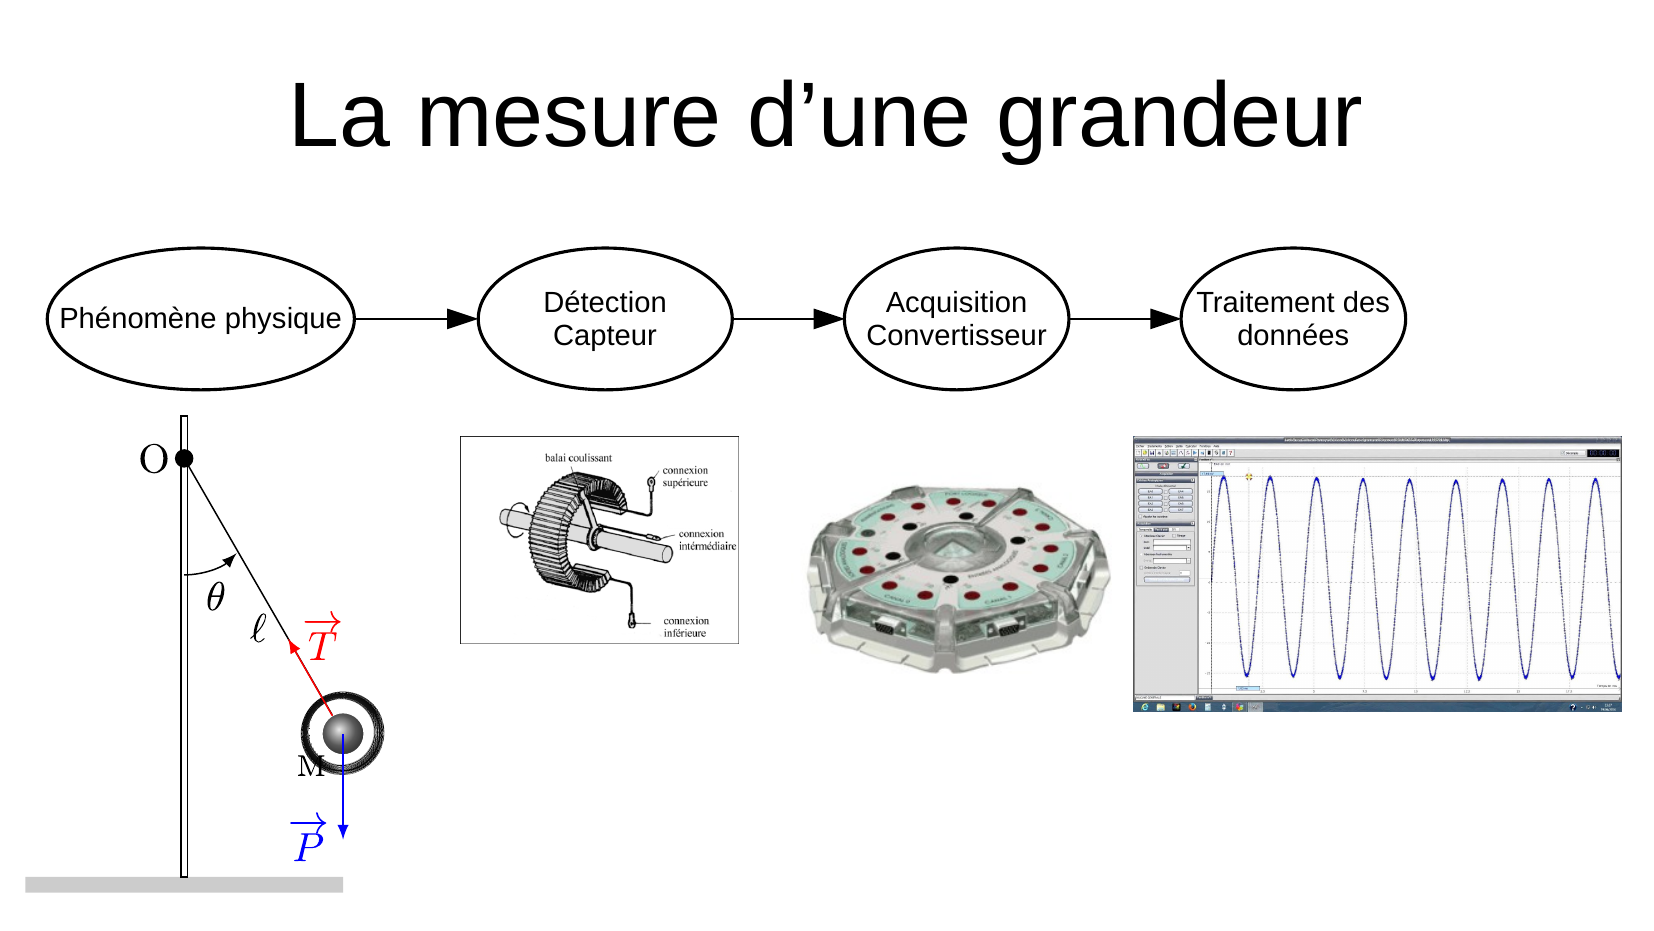

# La mesure d’une grandeur
Phénomène physique
Détection
Capteur
Acquisition
Convertisseur
Traitement des
données